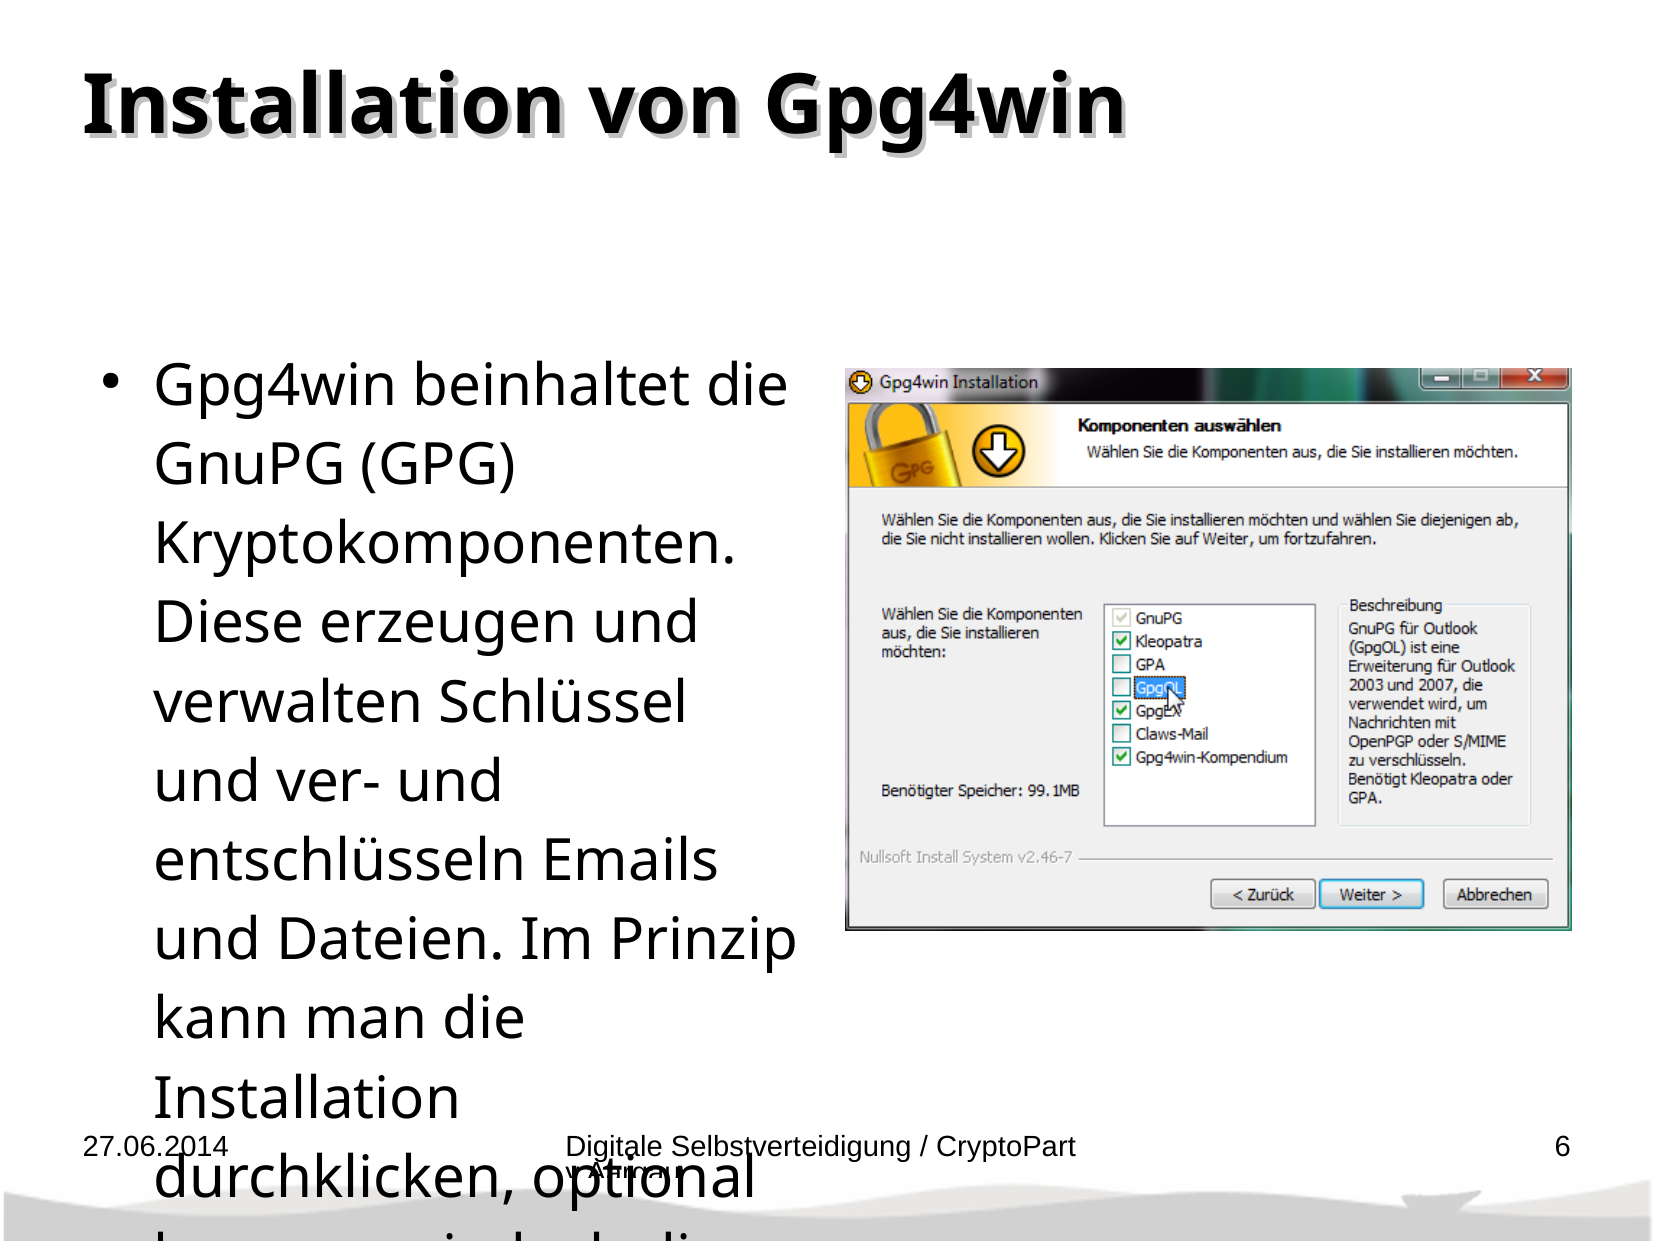

# Installation von Gpg4win
Gpg4win beinhaltet die GnuPG (GPG) Kryptokomponenten. Diese erzeugen und verwalten Schlüssel und ver- und entschlüsseln Emails und Dateien. Im Prinzip kann man die Installation durchklicken, optional kann man jedoch die Outlook Erweiterung abwählen.
27.06.2014
Digitale Selbstverteidigung / CryptoParty Aargau
6